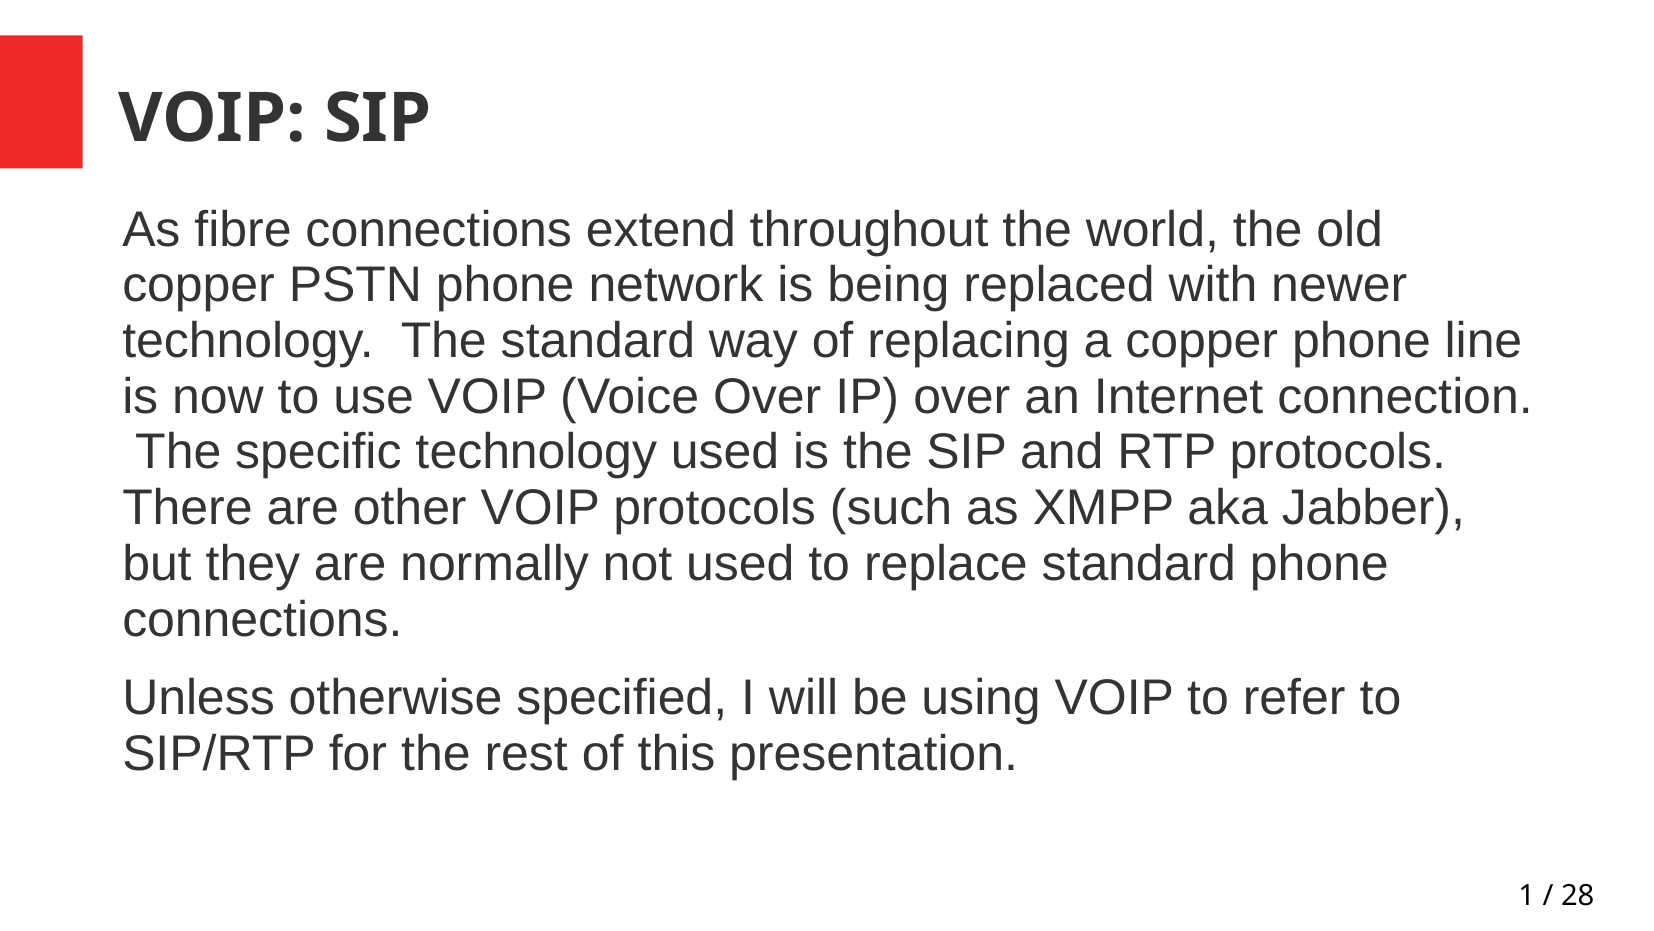

# VOIP: SIP
As fibre connections extend throughout the world, the old copper PSTN phone network is being replaced with newer technology. The standard way of replacing a copper phone line is now to use VOIP (Voice Over IP) over an Internet connection. The specific technology used is the SIP and RTP protocols. There are other VOIP protocols (such as XMPP aka Jabber), but they are normally not used to replace standard phone connections.
Unless otherwise specified, I will be using VOIP to refer to SIP/RTP for the rest of this presentation.
1